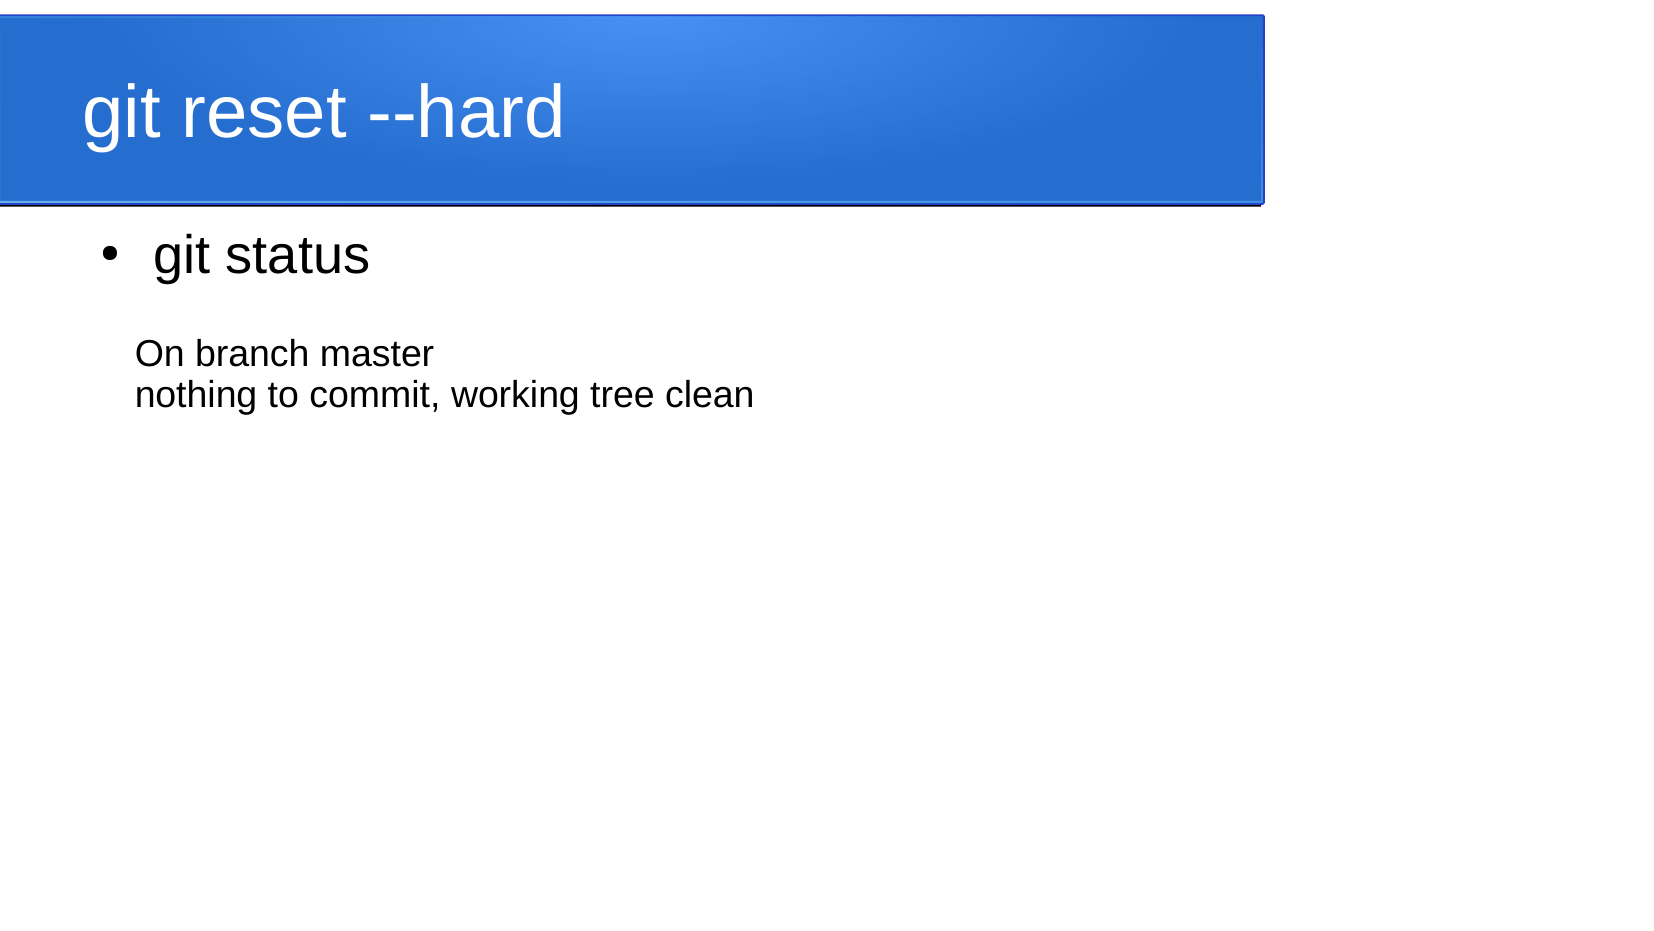

# git reset --hard
git status
On branch master
nothing to commit, working tree clean